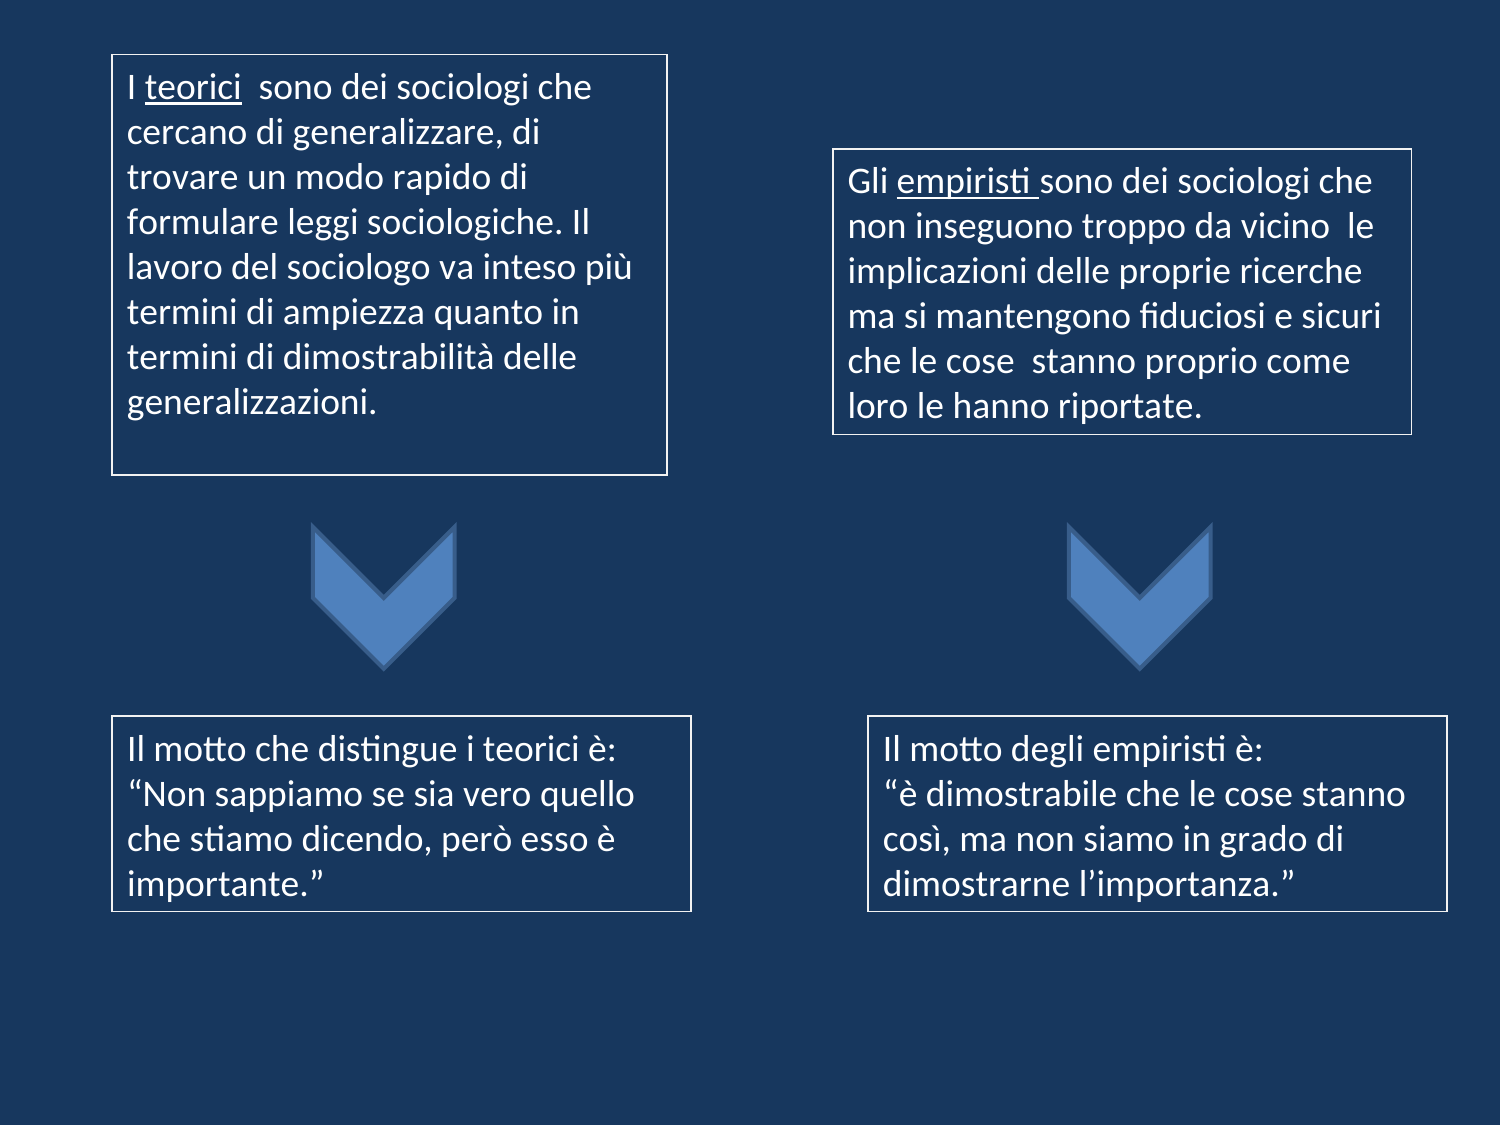

I teorici sono dei sociologi che cercano di generalizzare, di trovare un modo rapido di formulare leggi sociologiche. Il lavoro del sociologo va inteso più termini di ampiezza quanto in termini di dimostrabilità delle generalizzazioni.
Gli empiristi sono dei sociologi che non inseguono troppo da vicino le implicazioni delle proprie ricerche ma si mantengono fiduciosi e sicuri che le cose stanno proprio come loro le hanno riportate.
Il motto che distingue i teorici è:
“Non sappiamo se sia vero quello che stiamo dicendo, però esso è importante.”
Il motto degli empiristi è:
“è dimostrabile che le cose stanno così, ma non siamo in grado di dimostrarne l’importanza.”